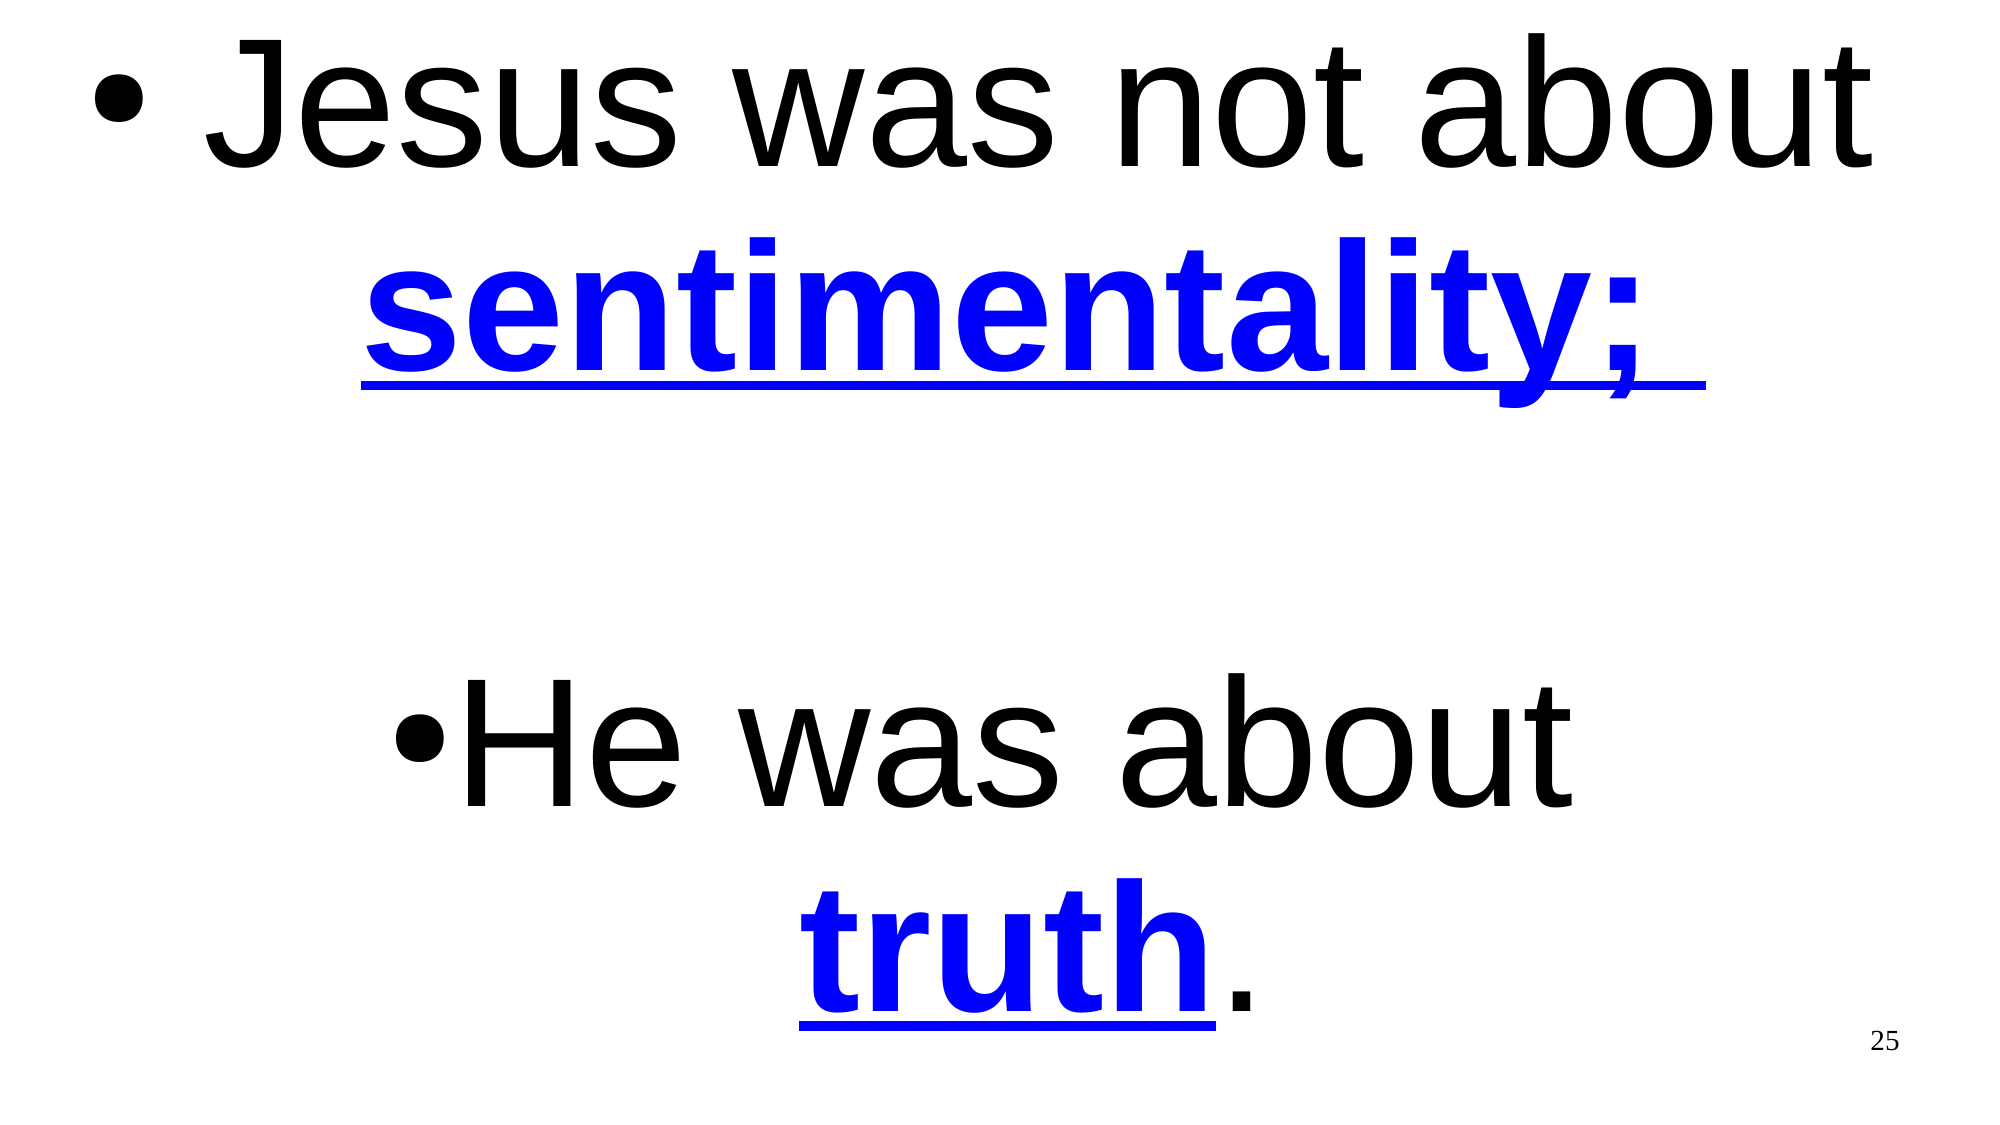

# Jesus was not about sentimentality;
He was about
truth.
25